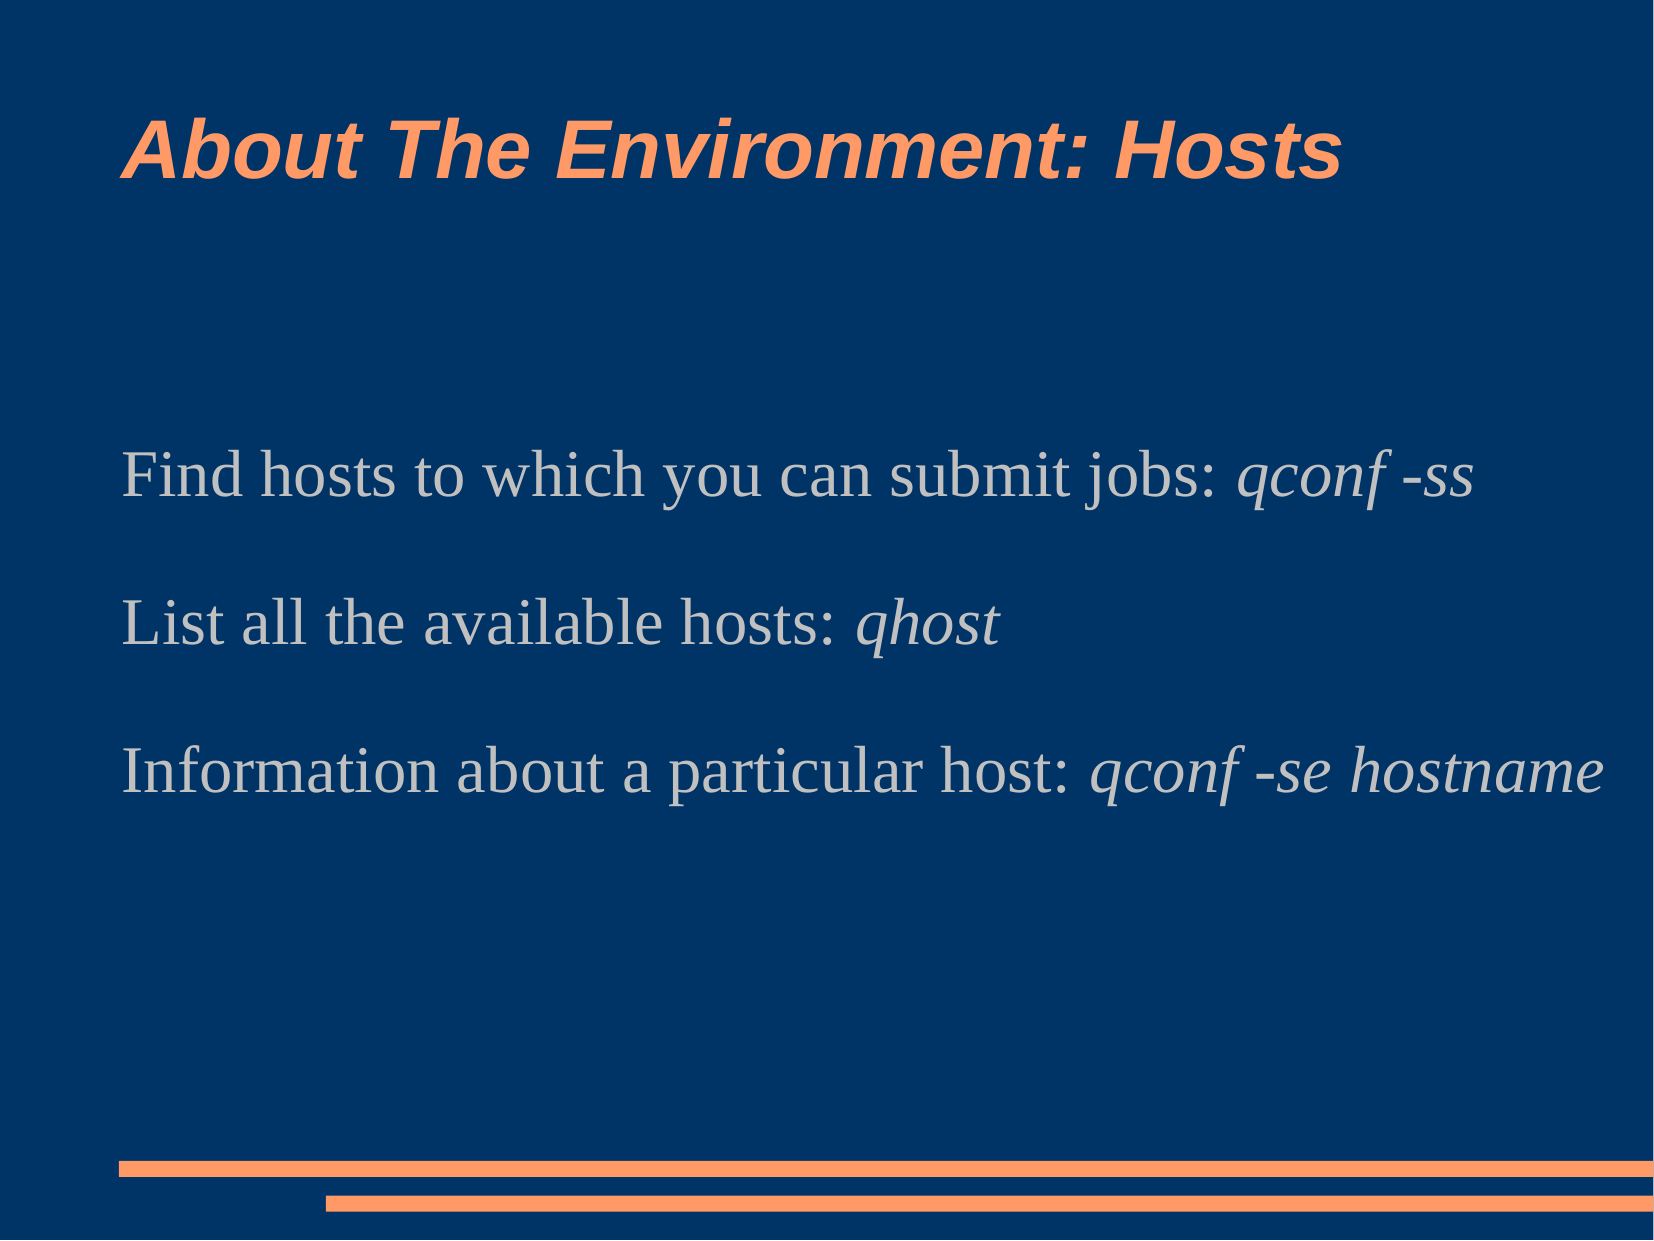

# About The Environment: Hosts
Find hosts to which you can submit jobs: qconf -ss
List all the available hosts: qhost
Information about a particular host: qconf -se hostname